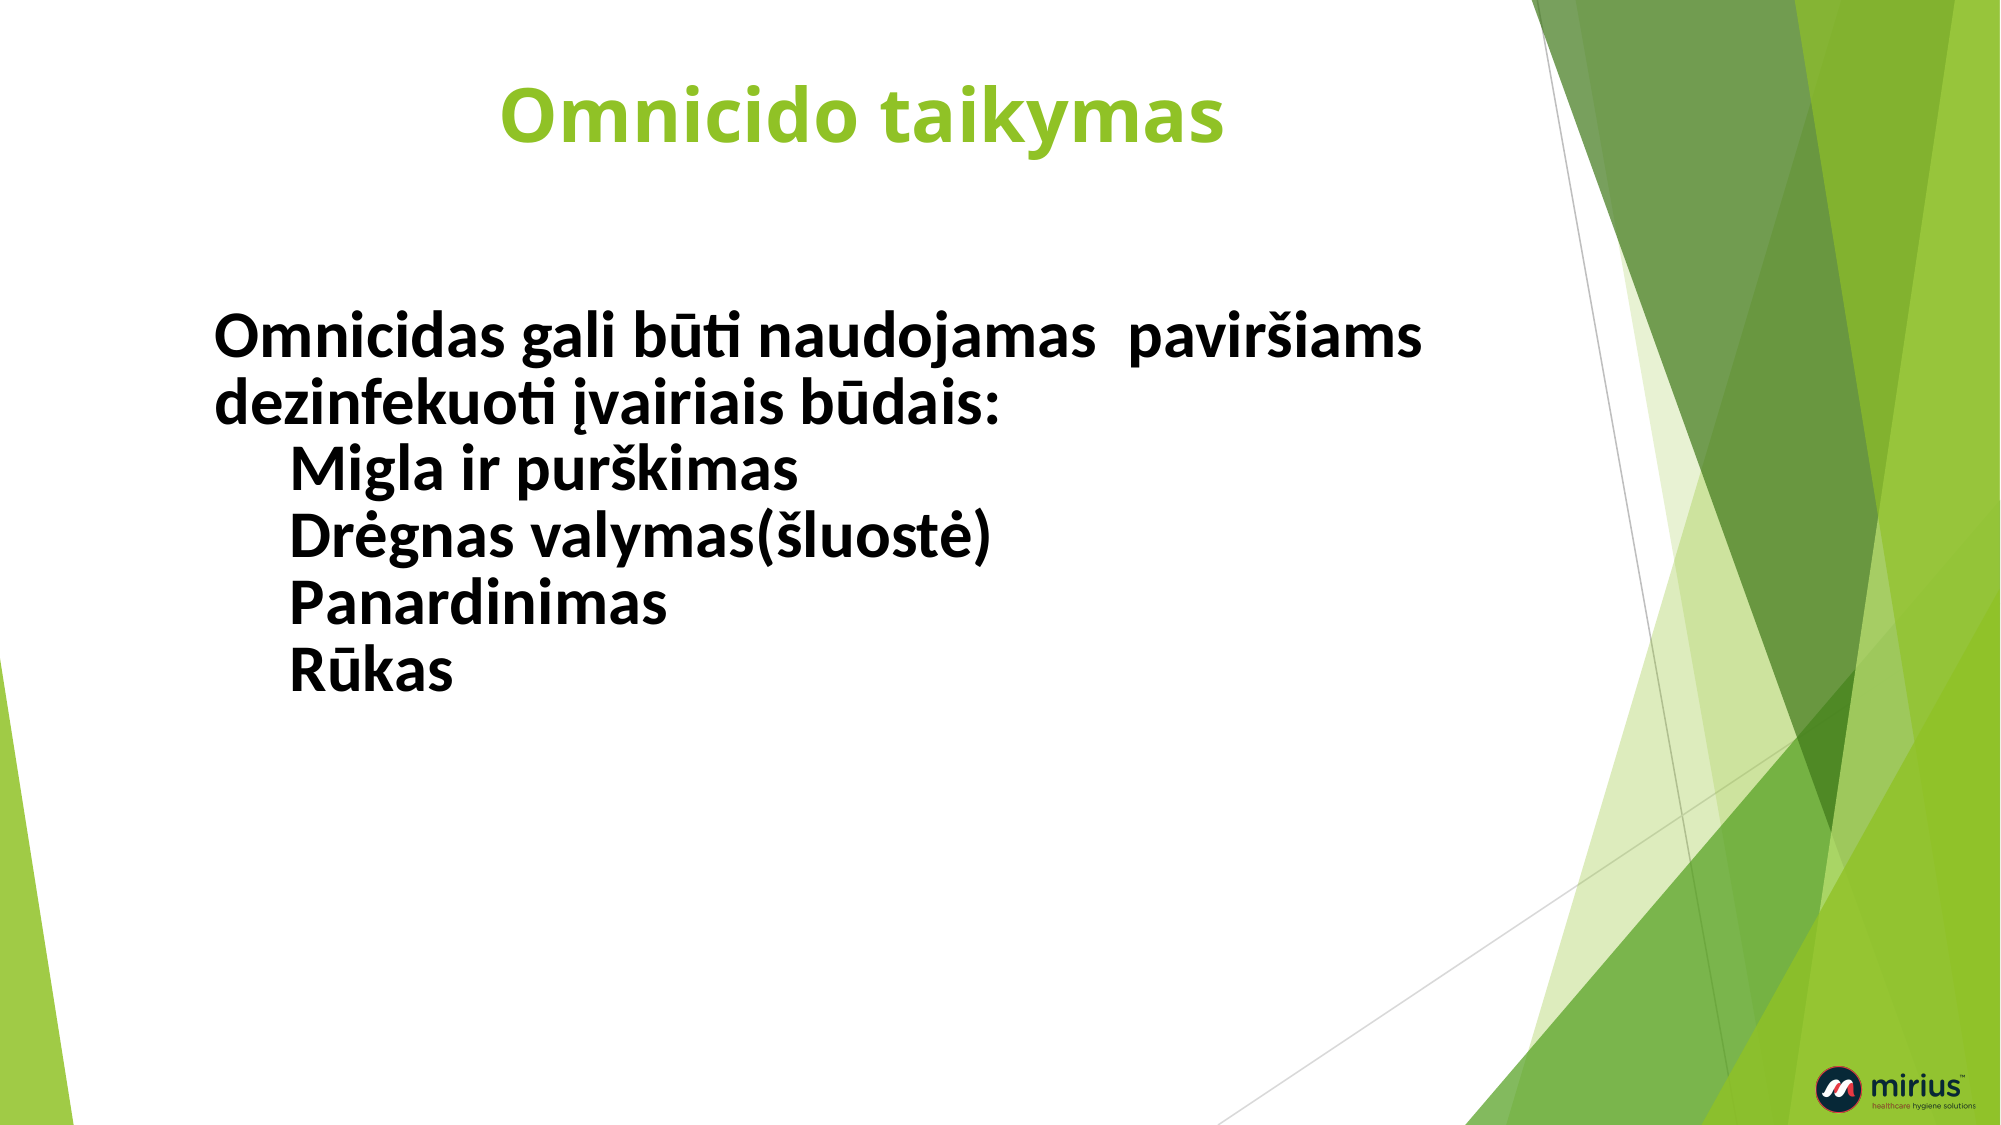

# Omnicido taikymas
Omnicidas gali būti naudojamas paviršiams dezinfekuoti įvairiais būdais:
	Migla ir purškimas
	Drėgnas valymas(šluostė)
	Panardinimas
	Rūkas